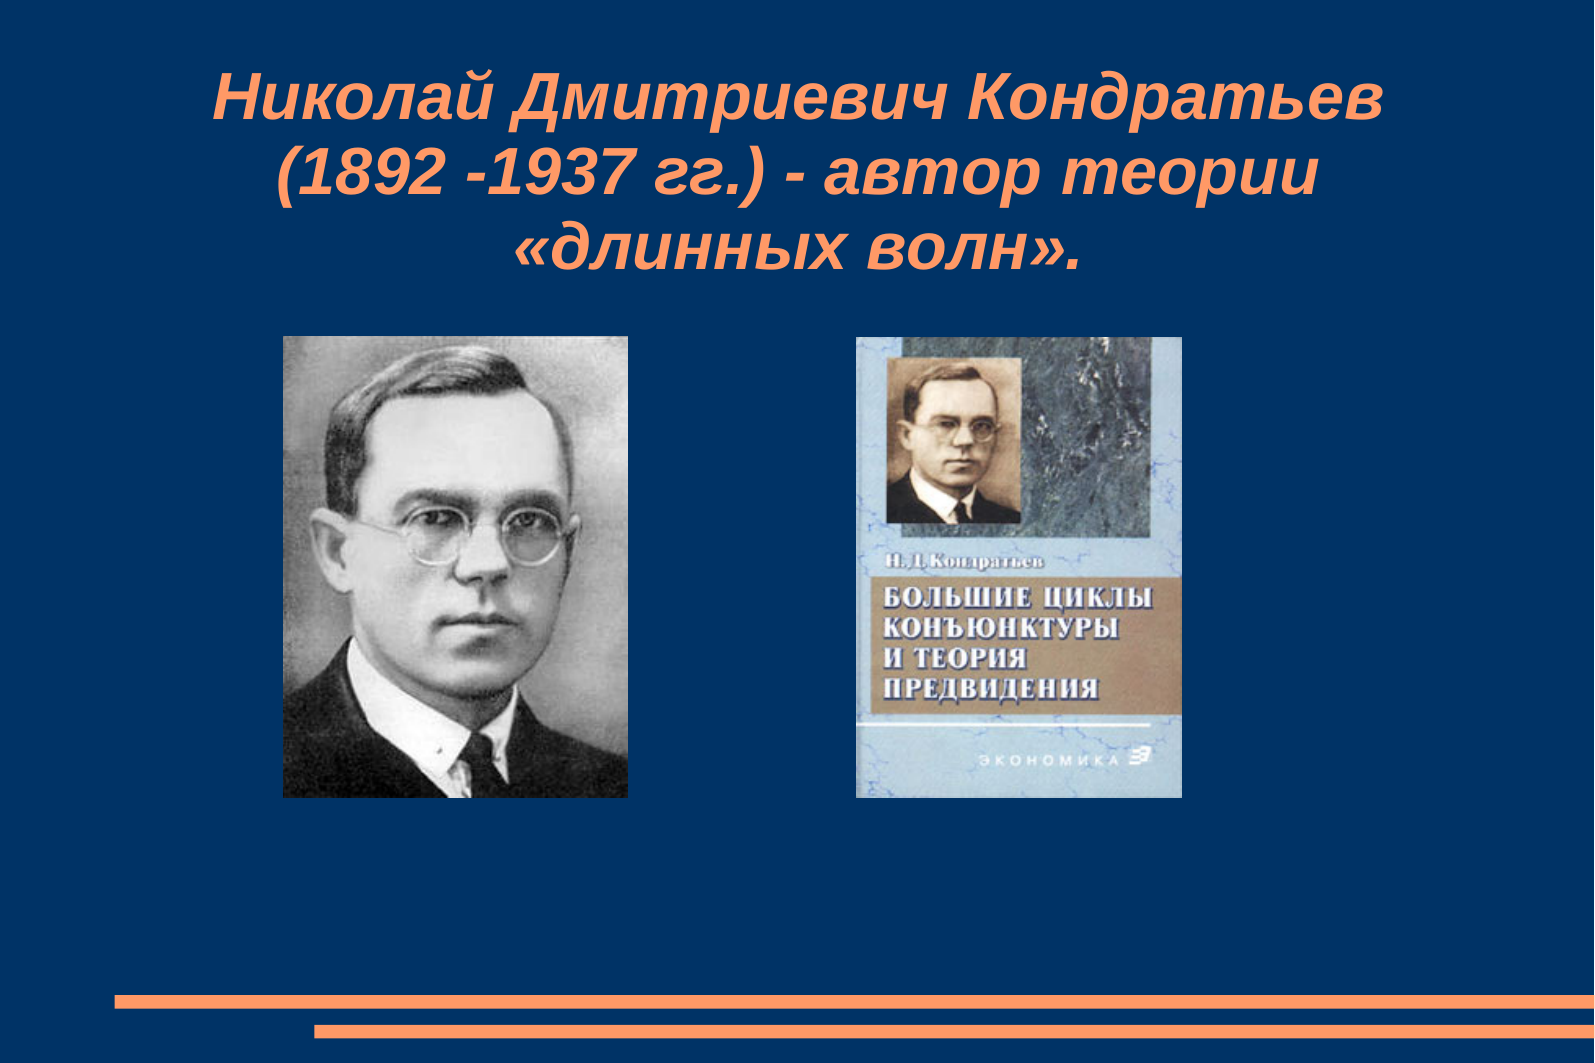

# Николай Дмитриевич Кондратьев (1892 -1937 гг.) - автор теории «длинных волн».